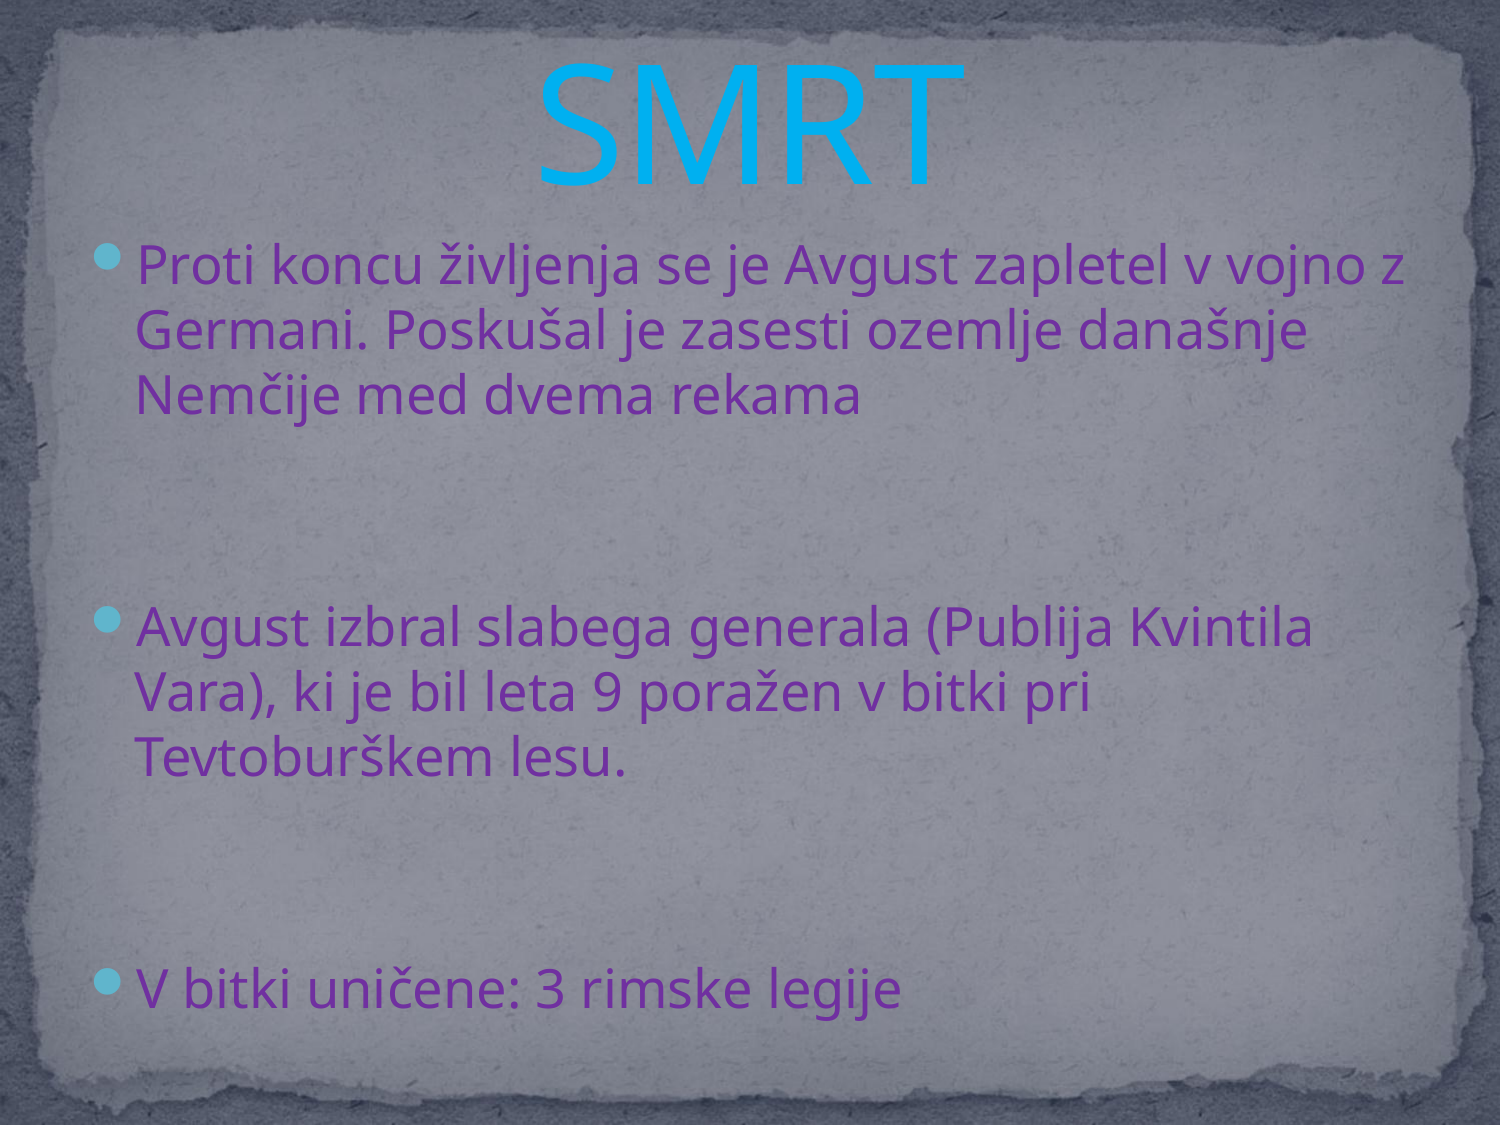

SMRT
# Proti koncu življenja se je Avgust zapletel v vojno z Germani. Poskušal je zasesti ozemlje današnje Nemčije med dvema rekama
Avgust izbral slabega generala (Publija Kvintila Vara), ki je bil leta 9 poražen v bitki pri Tevtoburškem lesu.
V bitki uničene: 3 rimske legije